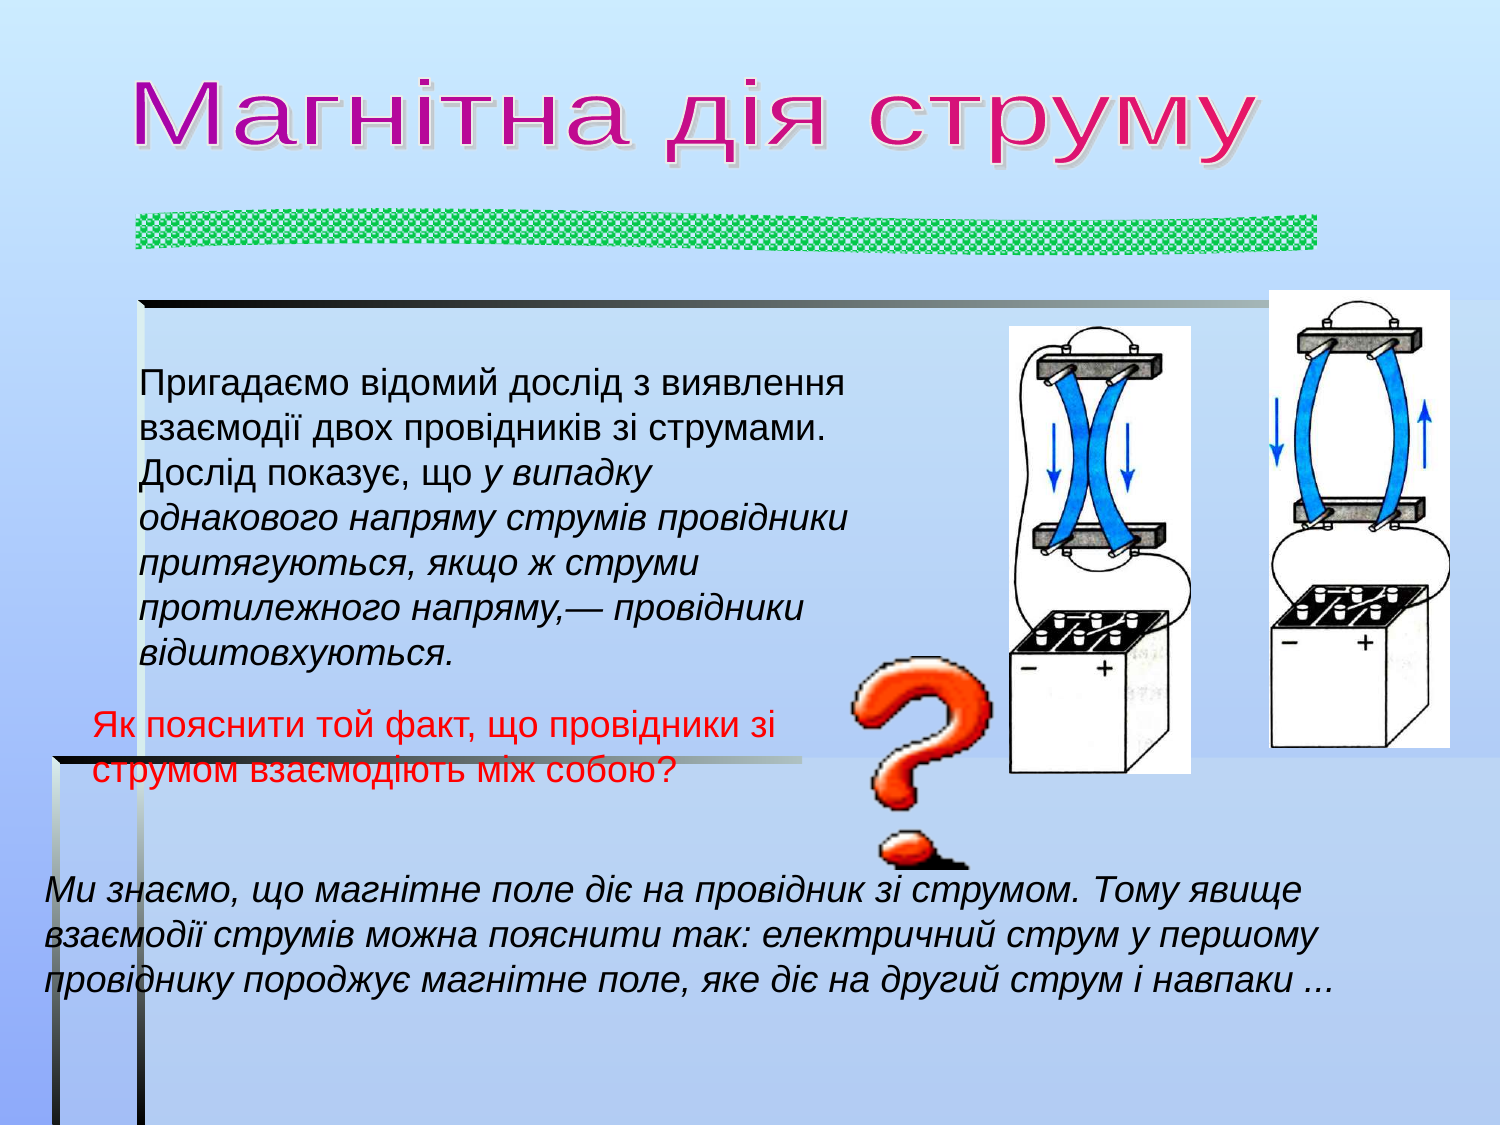

Магнітна дія струму
Пригадаємо відомий дослід з виявлення взаємодії двох провідників зі струмами. Дослід показує, що у випадку однакового напряму струмів провідники притягуються, якщо ж струми протилежного напряму,— провідники відштовхуються.
Як пояснити той факт, що провідники зі струмом взаємодіють між собою?
Ми знаємо, що магнітне поле діє на провідник зі струмом. Тому явище взаємодії струмів можна пояснити так: електричний струм у першому провіднику породжує магнітне поле, яке діє на другий струм і навпаки ...